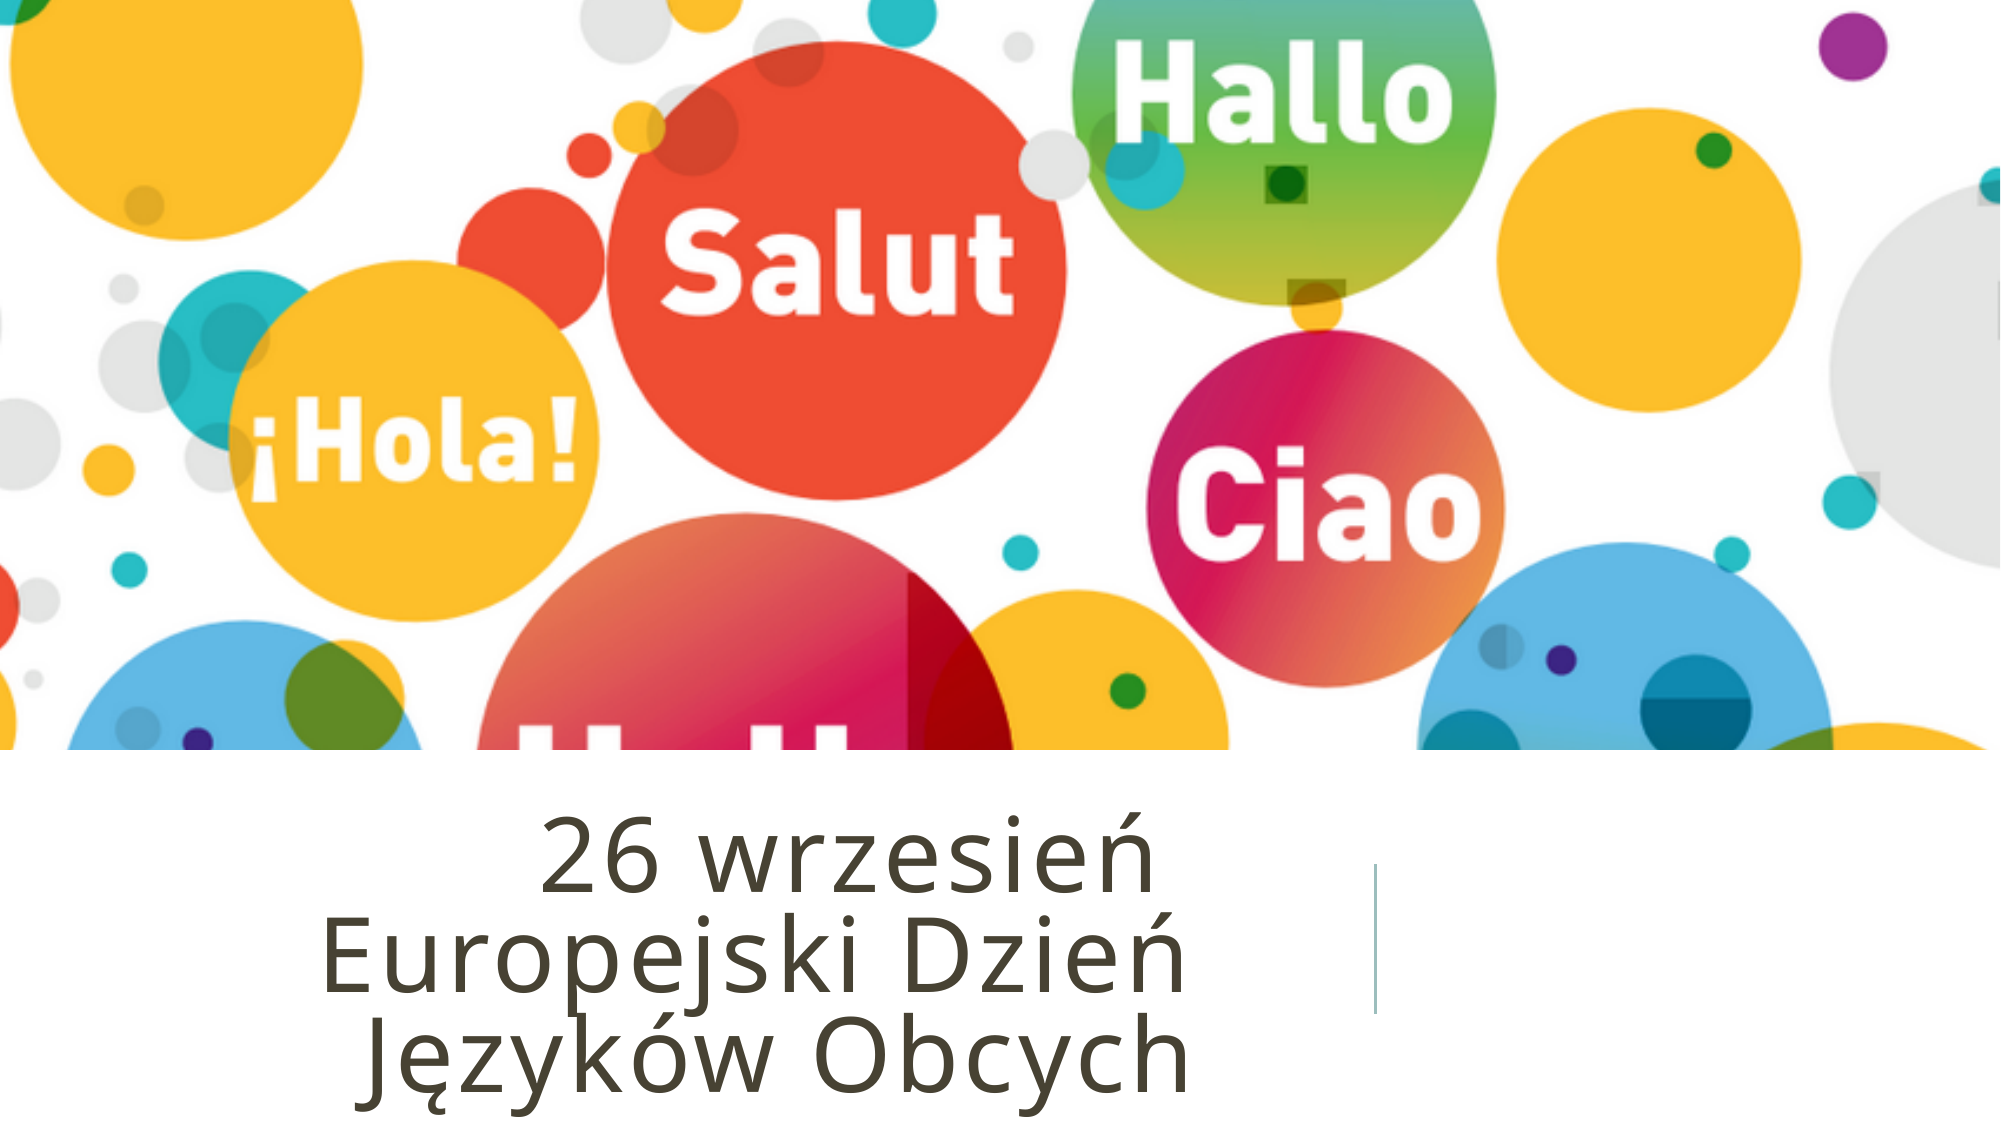

# 26 wrzesień Europejski Dzień Języków Obcych